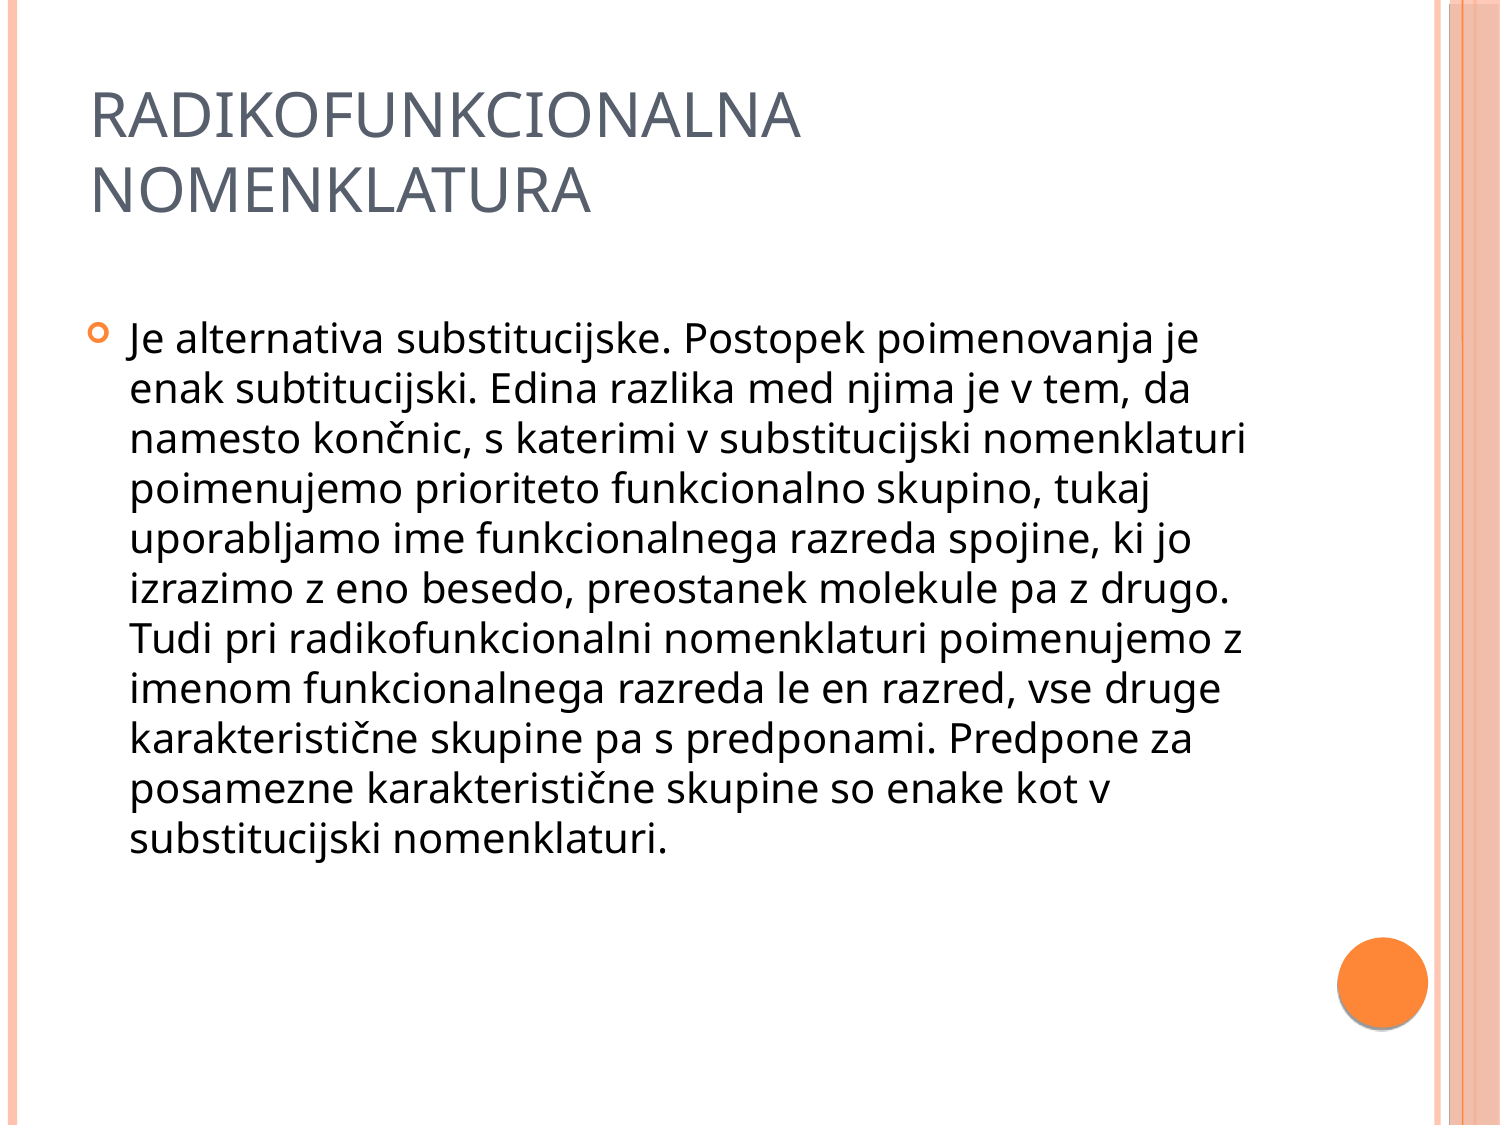

# Radikofunkcionalna nomenklatura
Je alternativa substitucijske. Postopek poimenovanja je enak subtitucijski. Edina razlika med njima je v tem, da namesto končnic, s katerimi v substitucijski nomenklaturi poimenujemo prioriteto funkcionalno skupino, tukaj uporabljamo ime funkcionalnega razreda spojine, ki jo izrazimo z eno besedo, preostanek molekule pa z drugo. Tudi pri radikofunkcionalni nomenklaturi poimenujemo z imenom funkcionalnega razreda le en razred, vse druge karakteristične skupine pa s predponami. Predpone za posamezne karakteristične skupine so enake kot v substitucijski nomenklaturi.